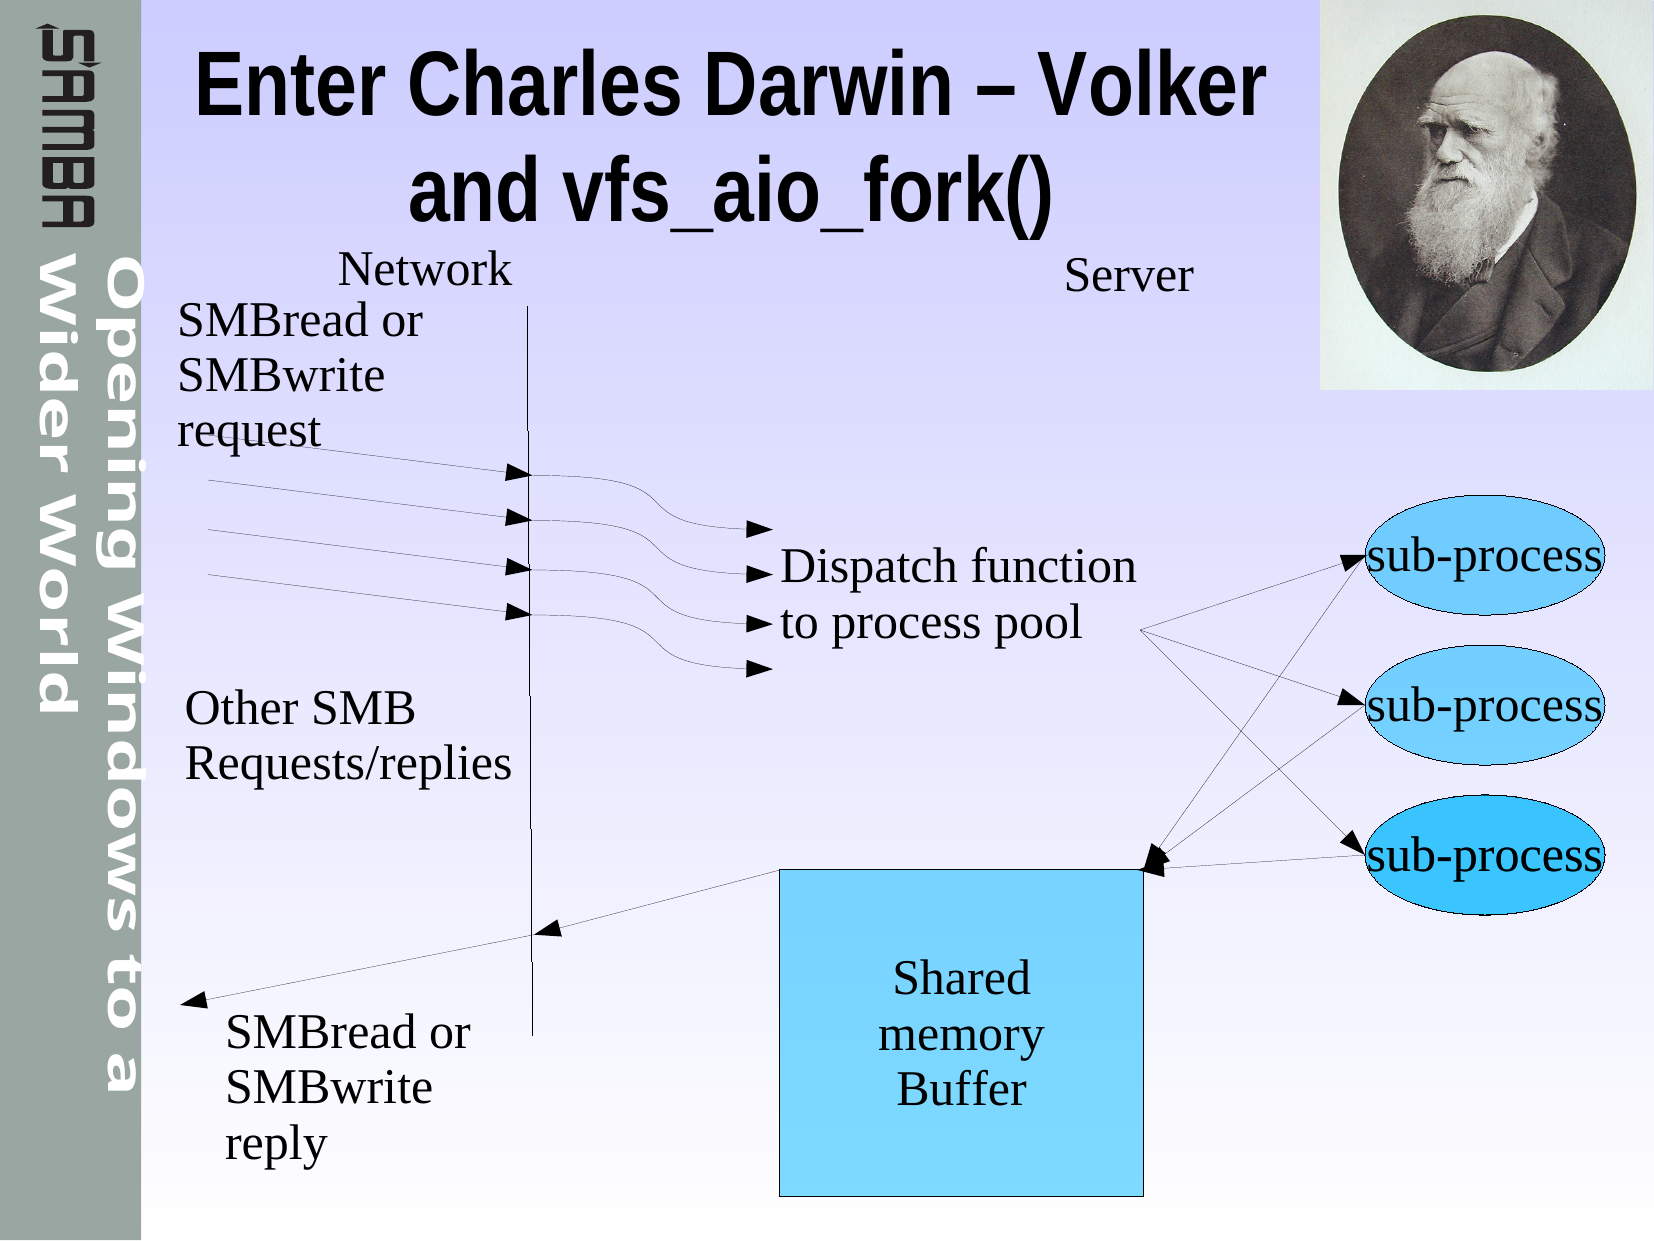

# Enter Charles Darwin – Volker and vfs_aio_fork()
Network
Server
SMBread or
SMBwrite
request
sub-process
Dispatch function
to process pool
sub-process
Other SMB
Requests/replies
sub-process
sub-process
Shared
memory
Buffer
SMBread or
SMBwrite
reply